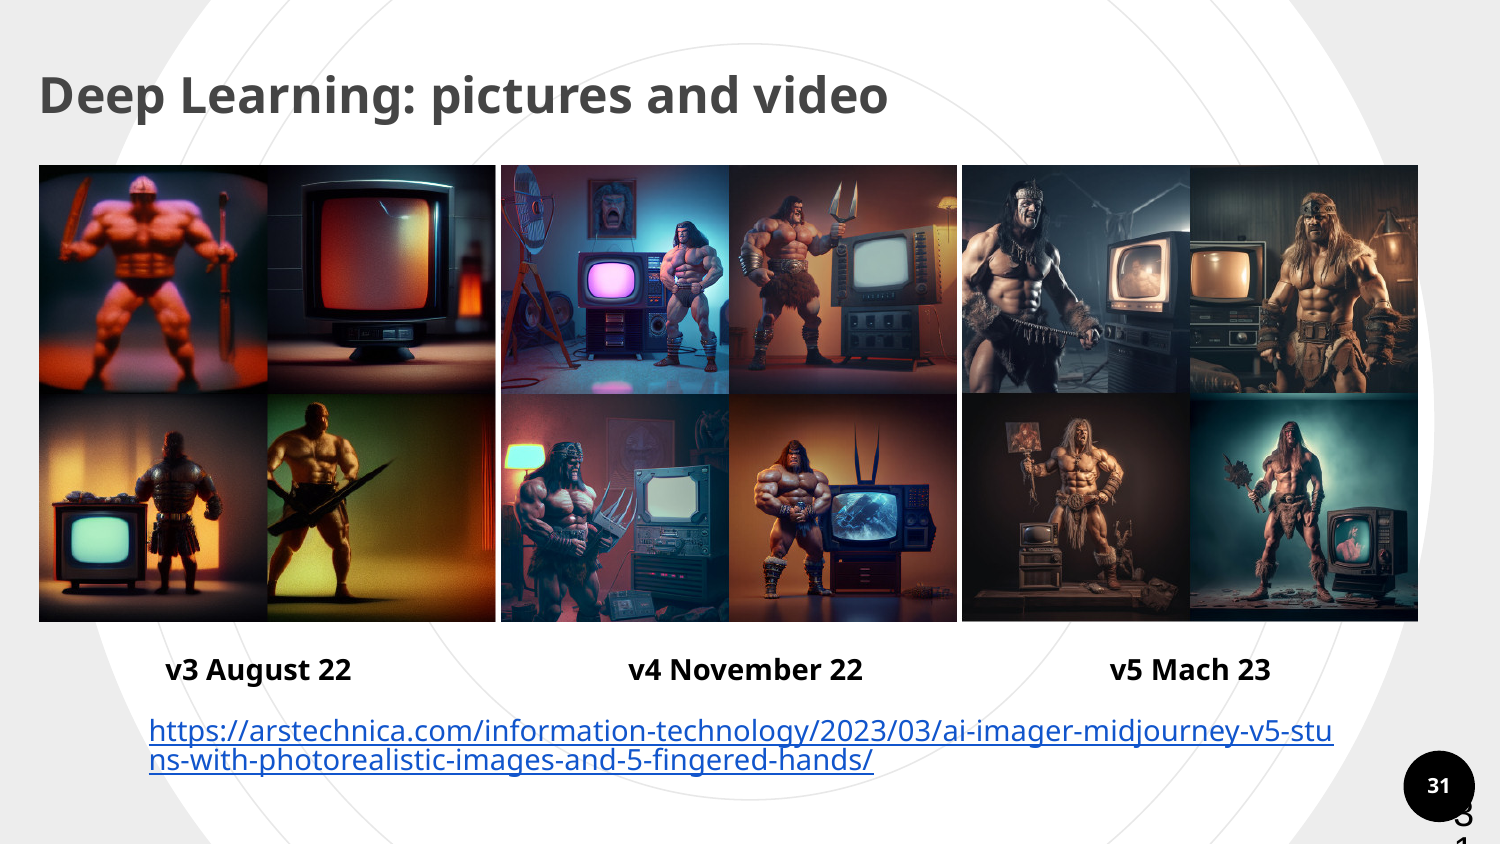

Deep Learning: pictures and video
v3 August 22
v4 November 22
v5 Mach 23
https://arstechnica.com/information-technology/2023/03/ai-imager-midjourney-v5-stuns-with-photorealistic-images-and-5-fingered-hands/